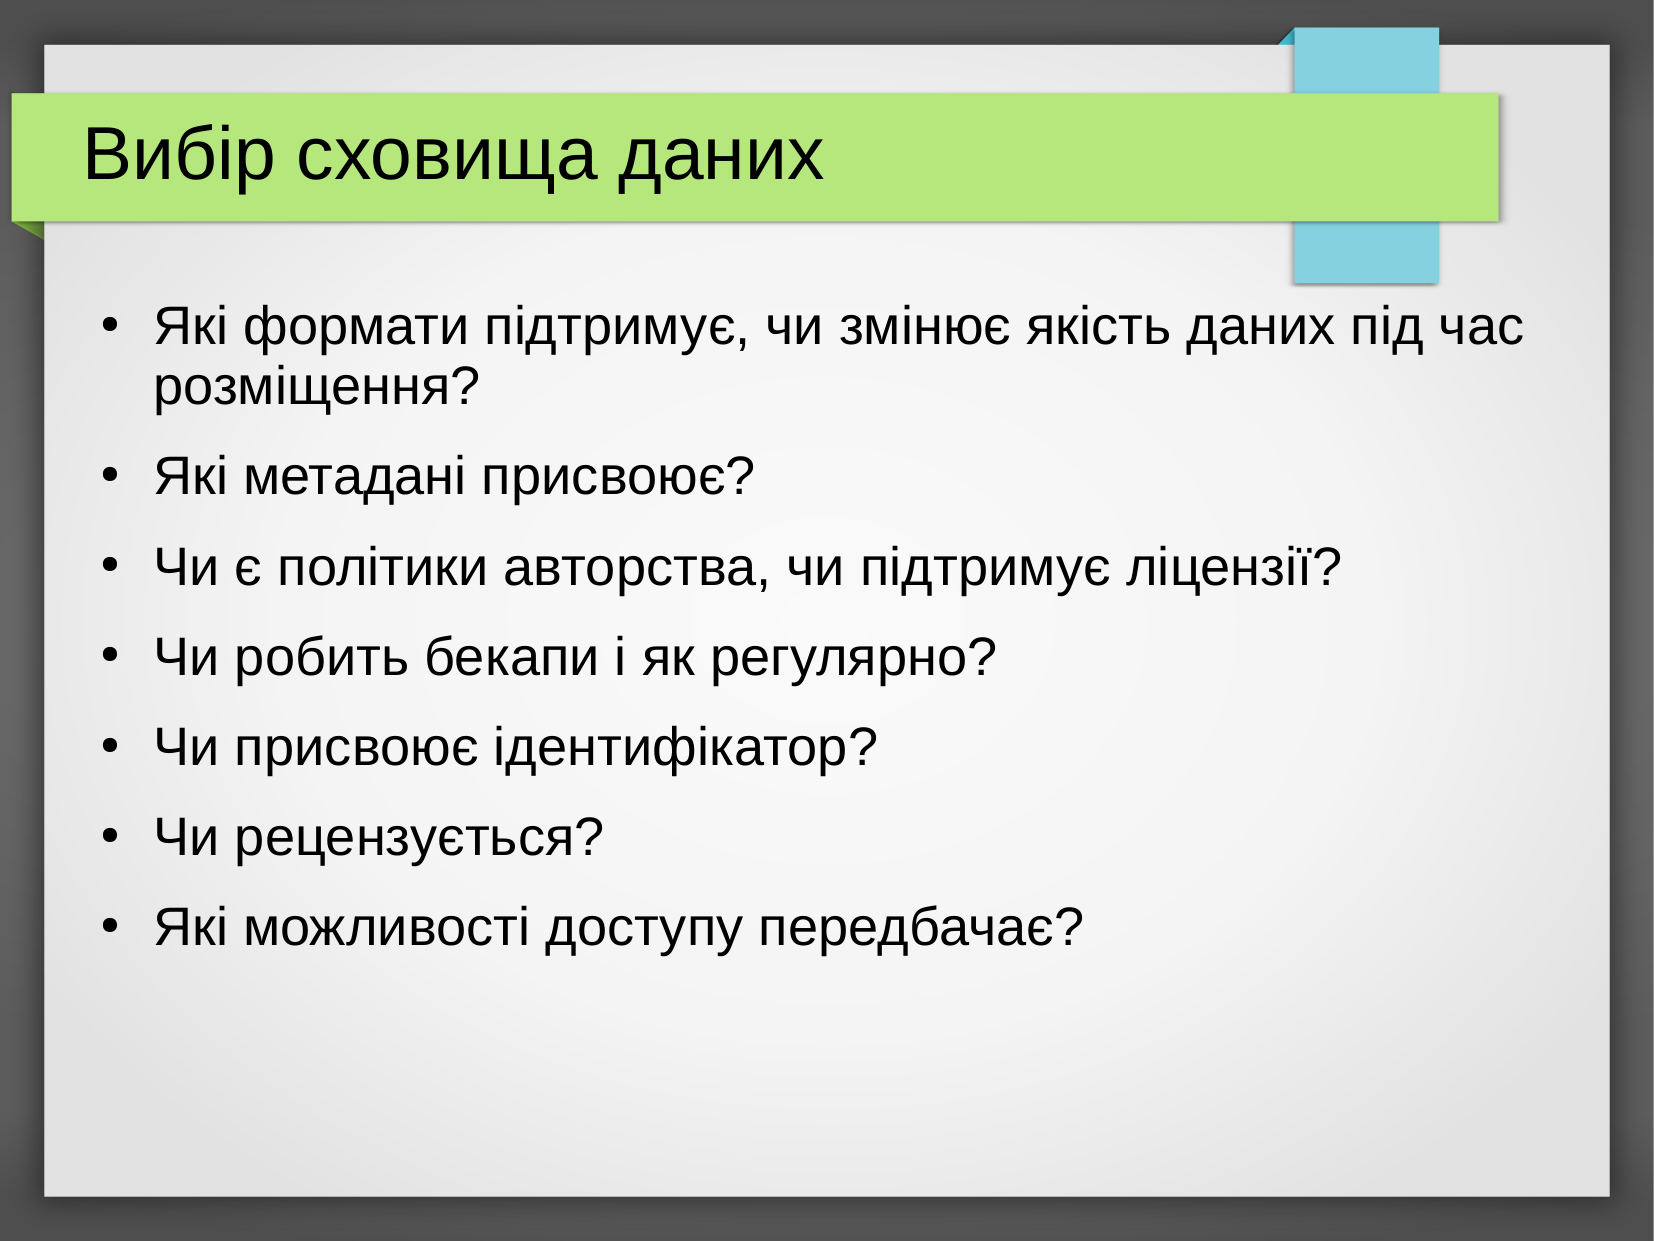

# Вибір сховища даних
Які формати підтримує, чи змінює якість даних під час розміщення?
Які метадані присвоює?
Чи є політики авторства, чи підтримує ліцензії?
Чи робить бекапи і як регулярно?
Чи присвоює ідентифікатор?
Чи рецензується?
Які можливості доступу передбачає?